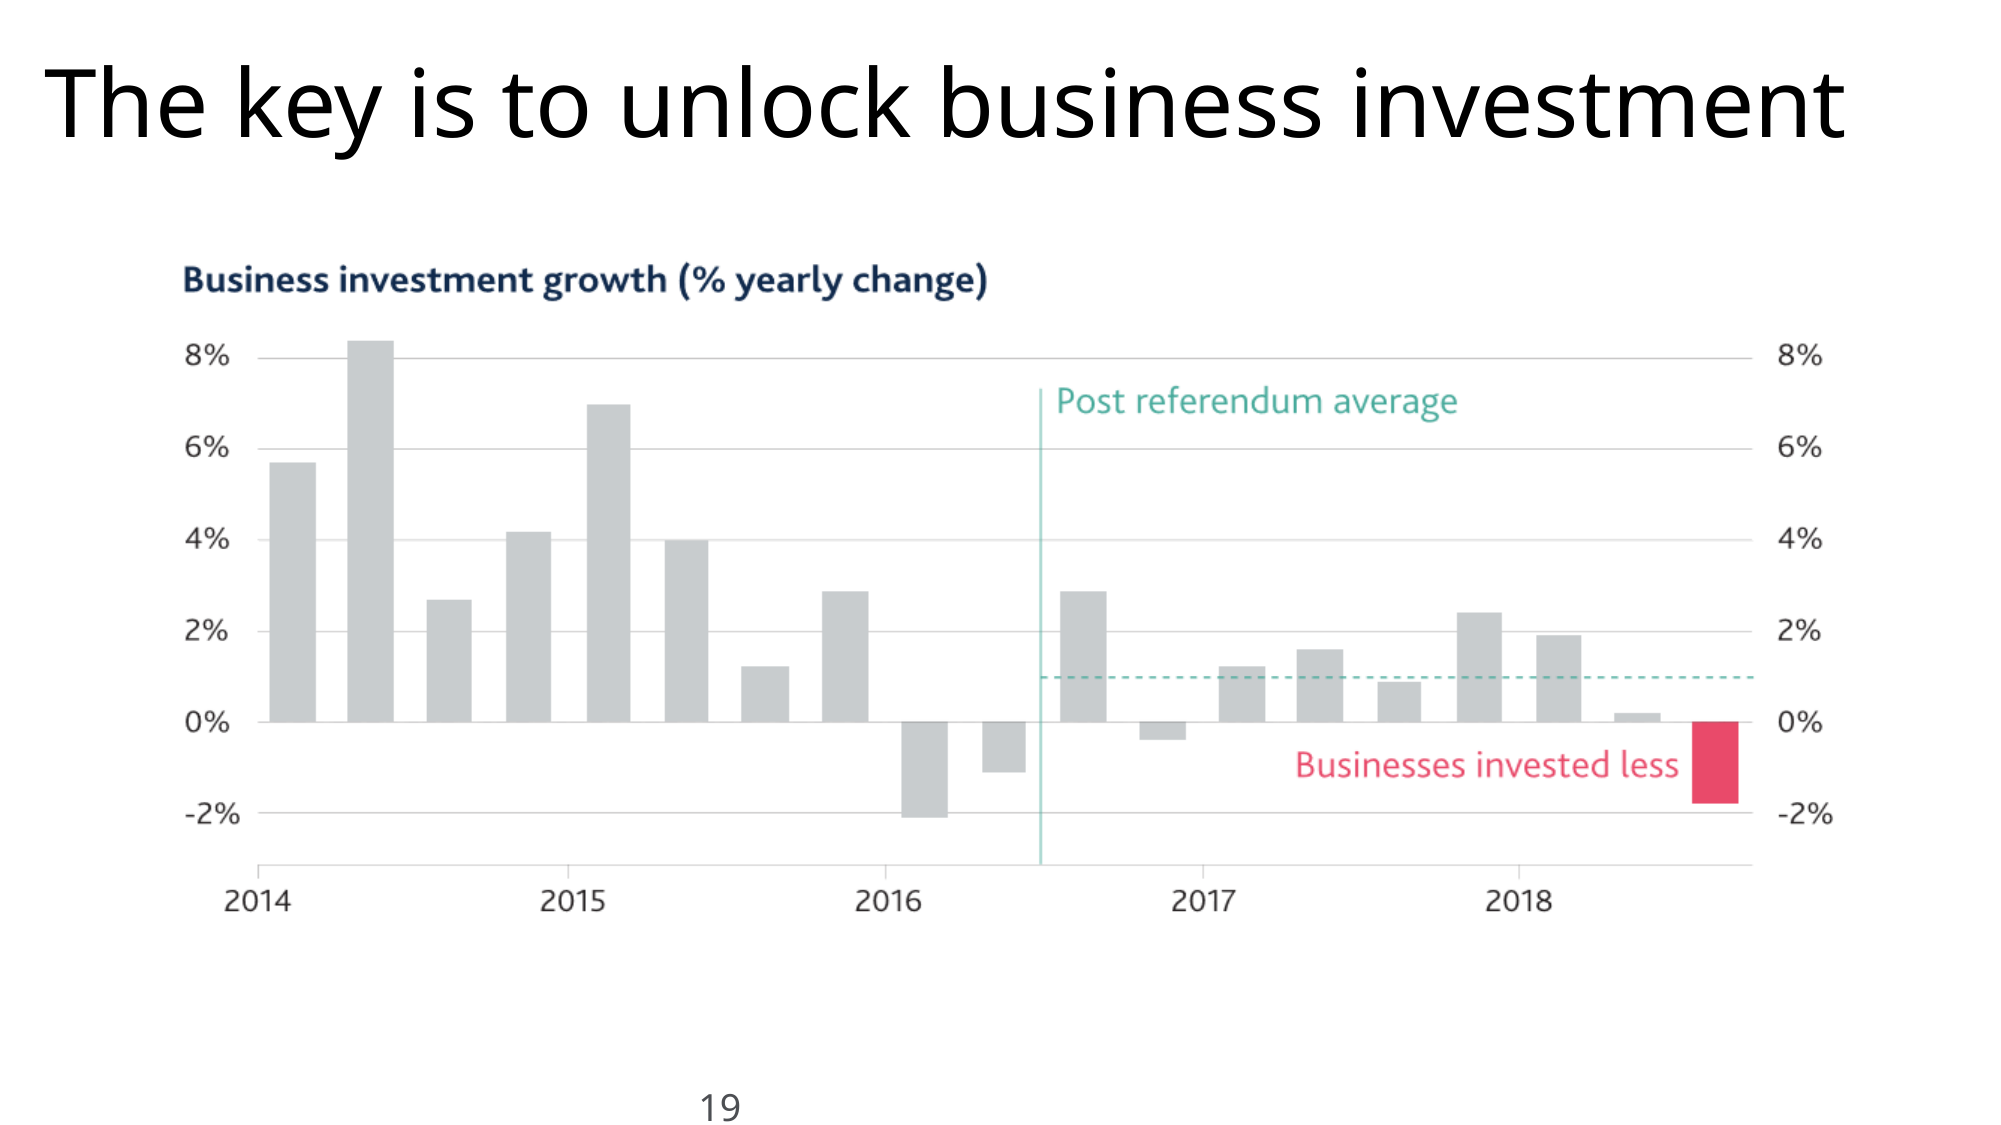

# The key is to unlock business investment